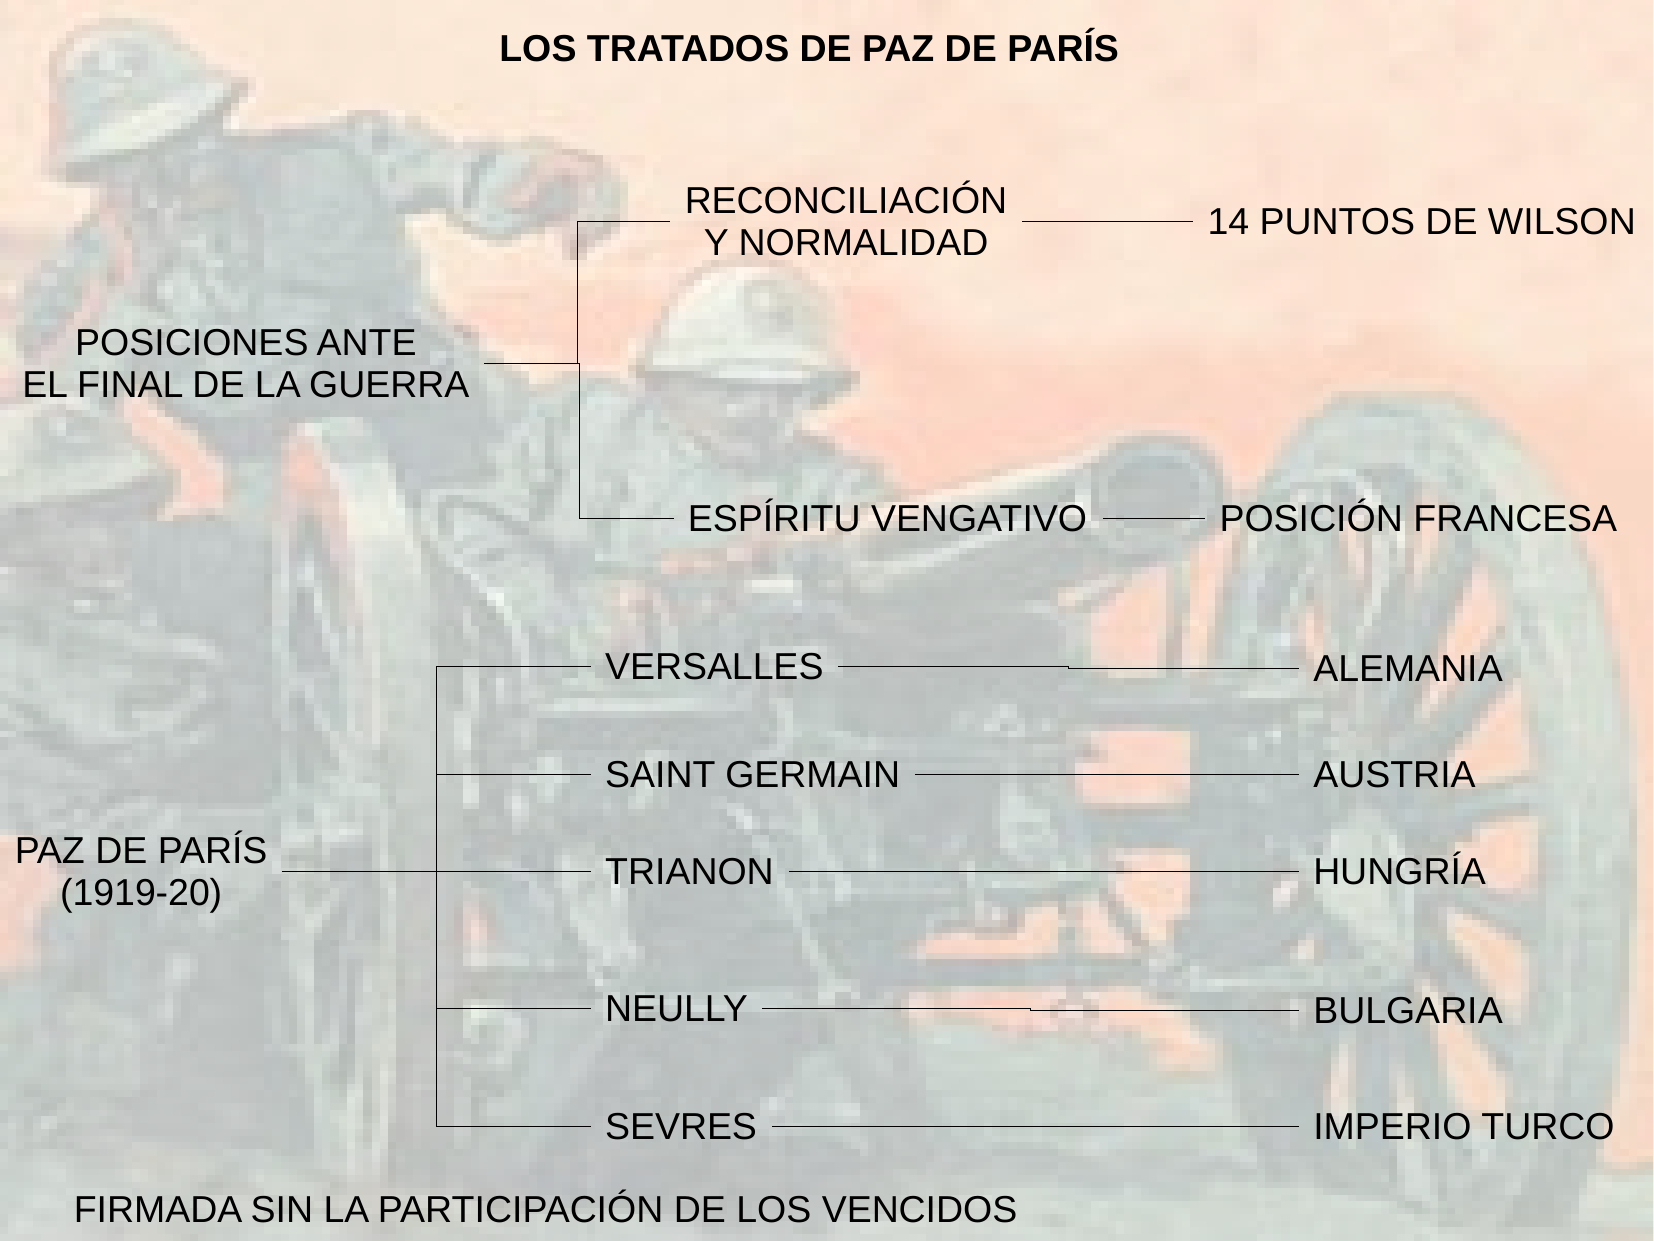

LOS TRATADOS DE PAZ DE PARÍS
RECONCILIACIÓN
Y NORMALIDAD
14 PUNTOS DE WILSON
POSICIONES ANTE
EL FINAL DE LA GUERRA
ESPÍRITU VENGATIVO
POSICIÓN FRANCESA
VERSALLES
ALEMANIA
SAINT GERMAIN
AUSTRIA
PAZ DE PARÍS
(1919-20)
TRIANON
HUNGRÍA
NEULLY
BULGARIA
SEVRES
IMPERIO TURCO
FIRMADA SIN LA PARTICIPACIÓN DE LOS VENCIDOS